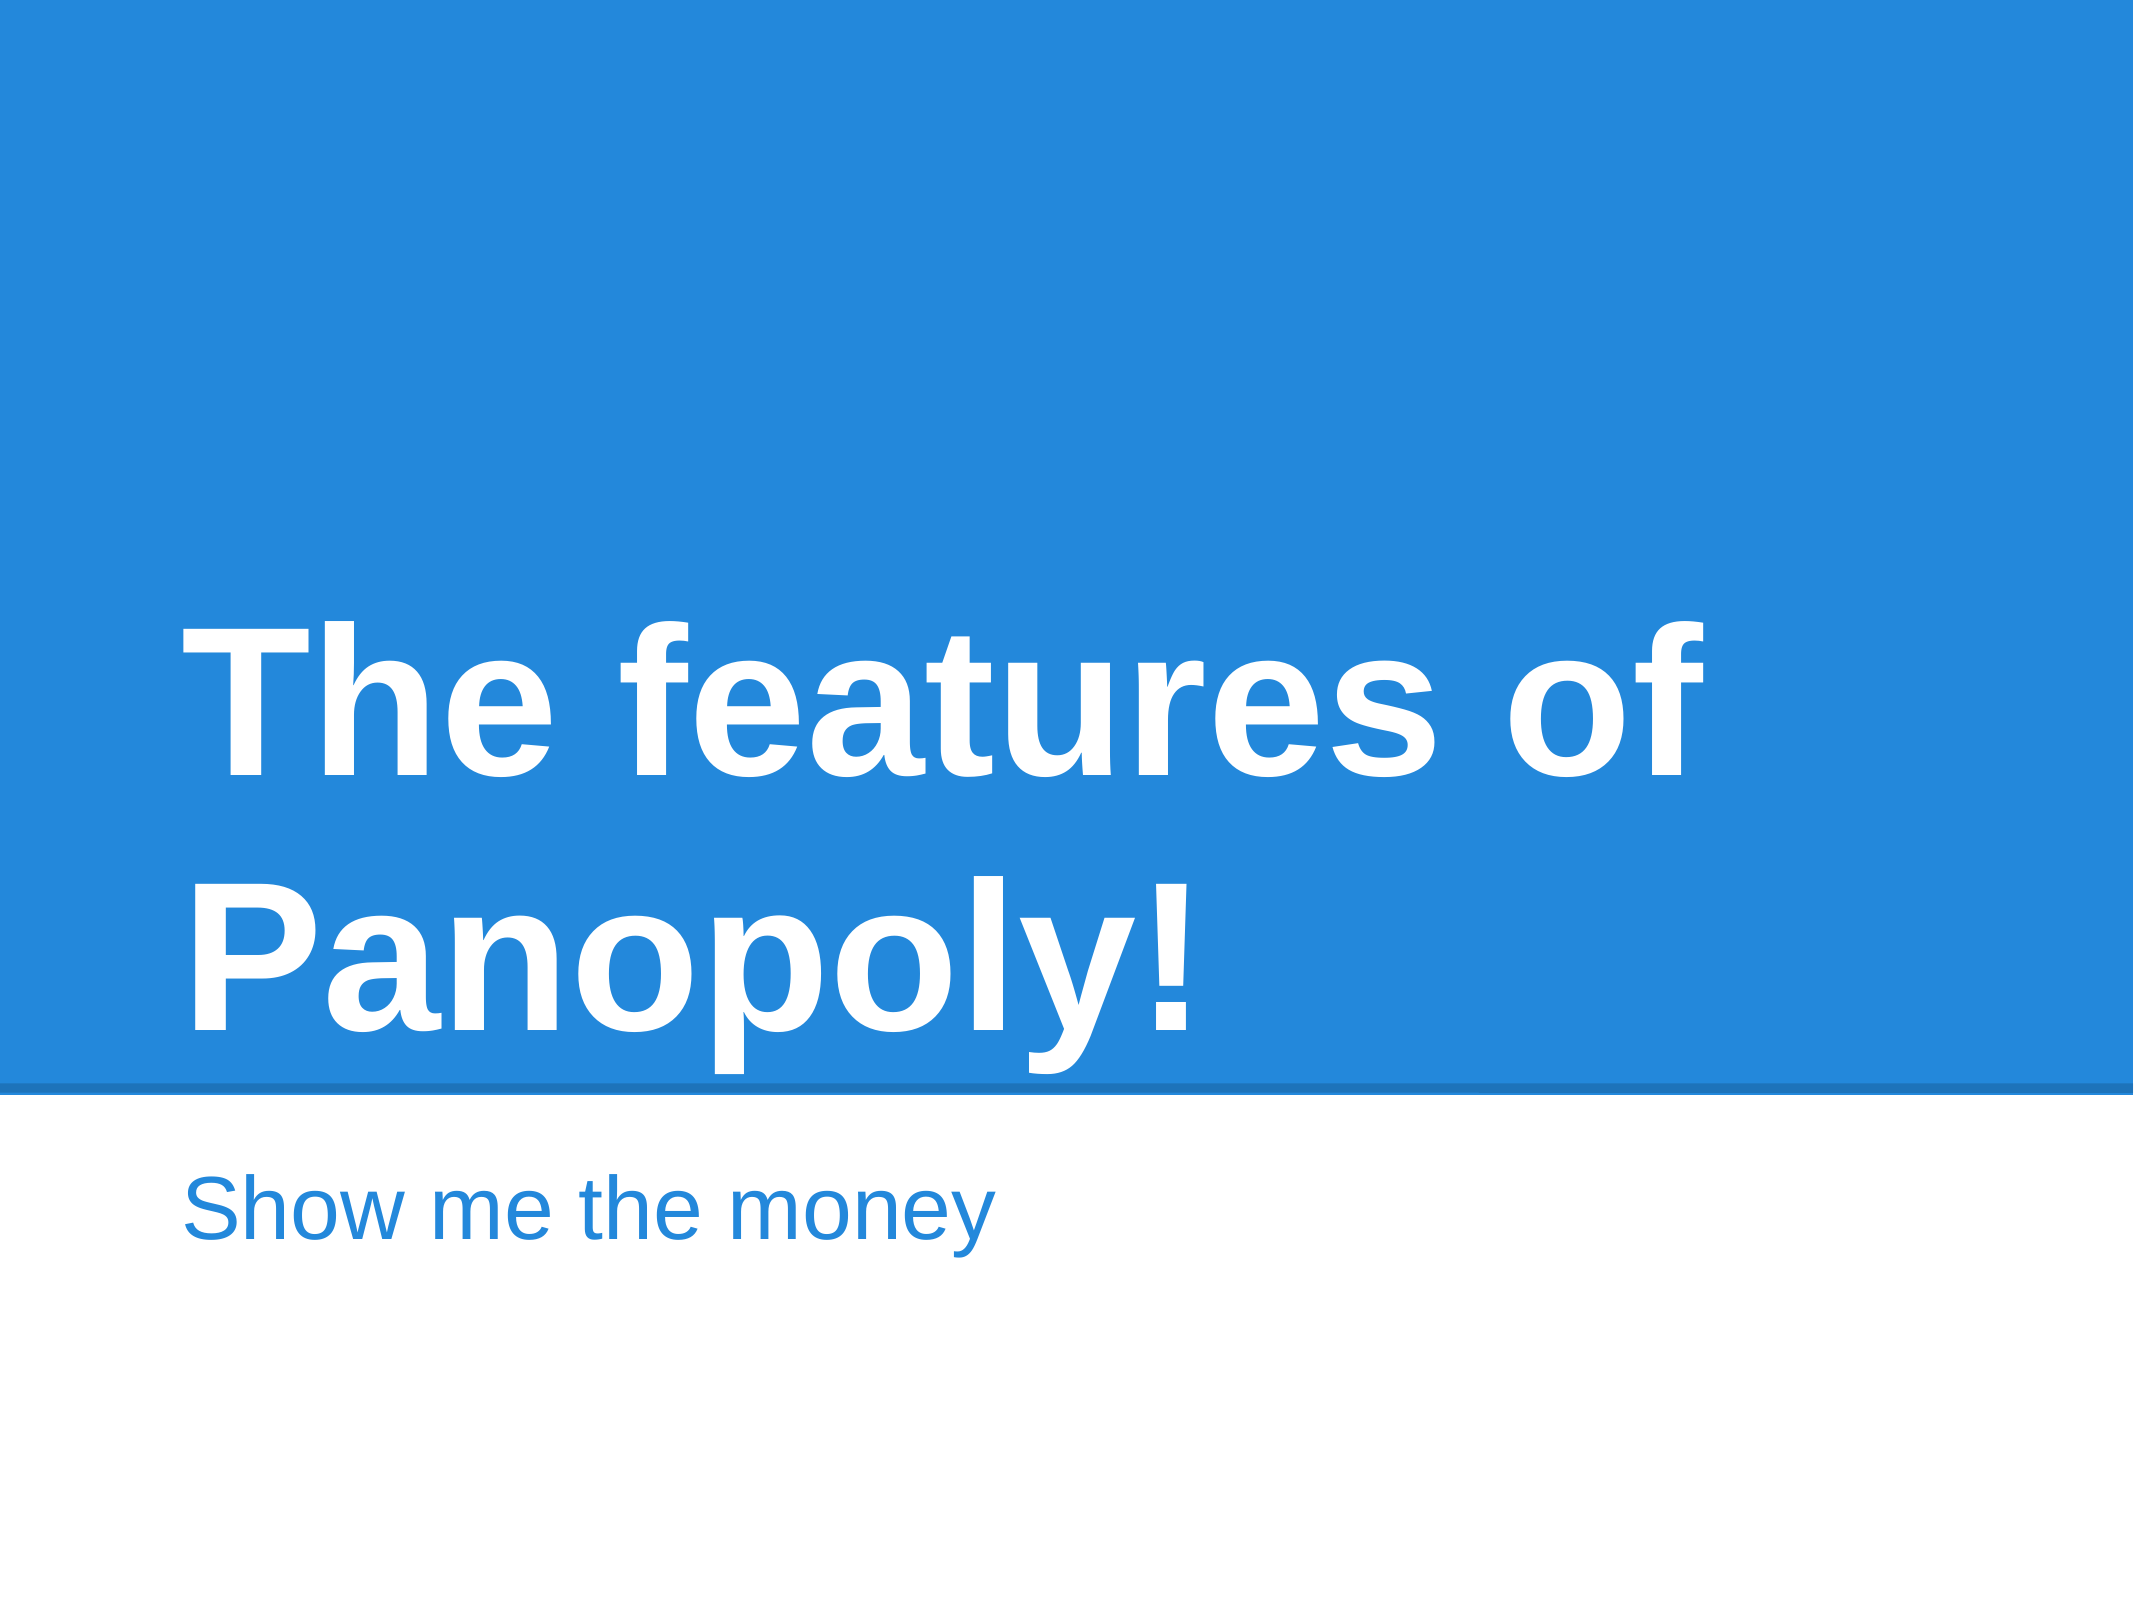

# The features of Panopoly!
Show me the money